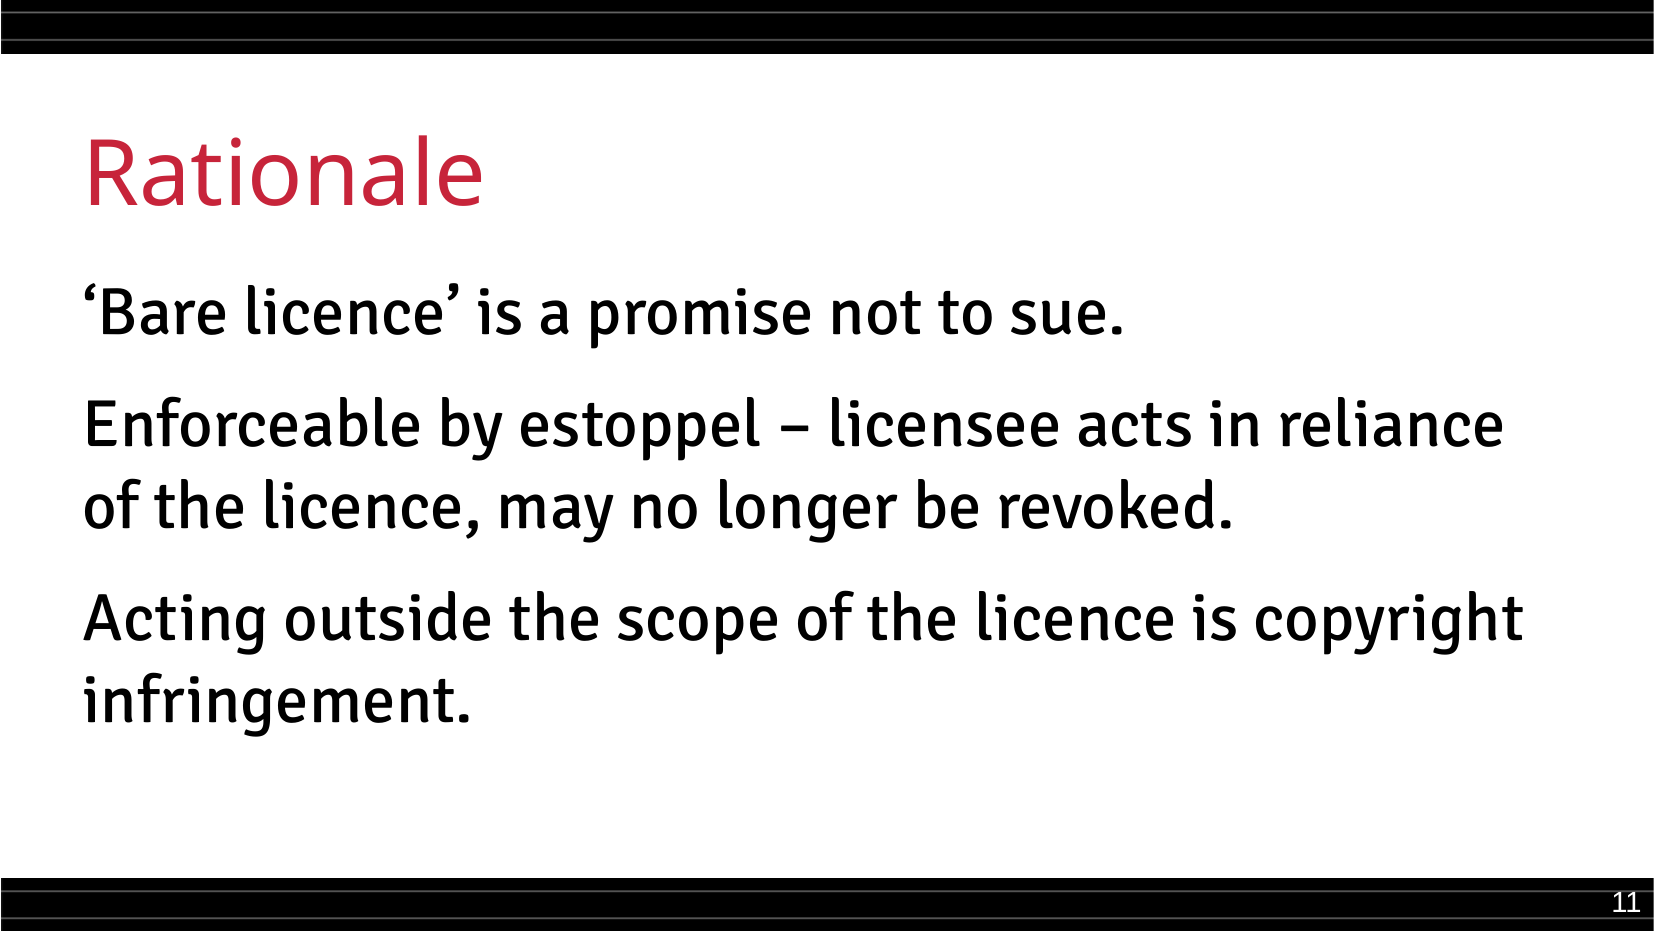

# Rationale
‘Bare licence’ is a promise not to sue.
Enforceable by estoppel – licensee acts in reliance of the licence, may no longer be revoked.
Acting outside the scope of the licence is copyright infringement.